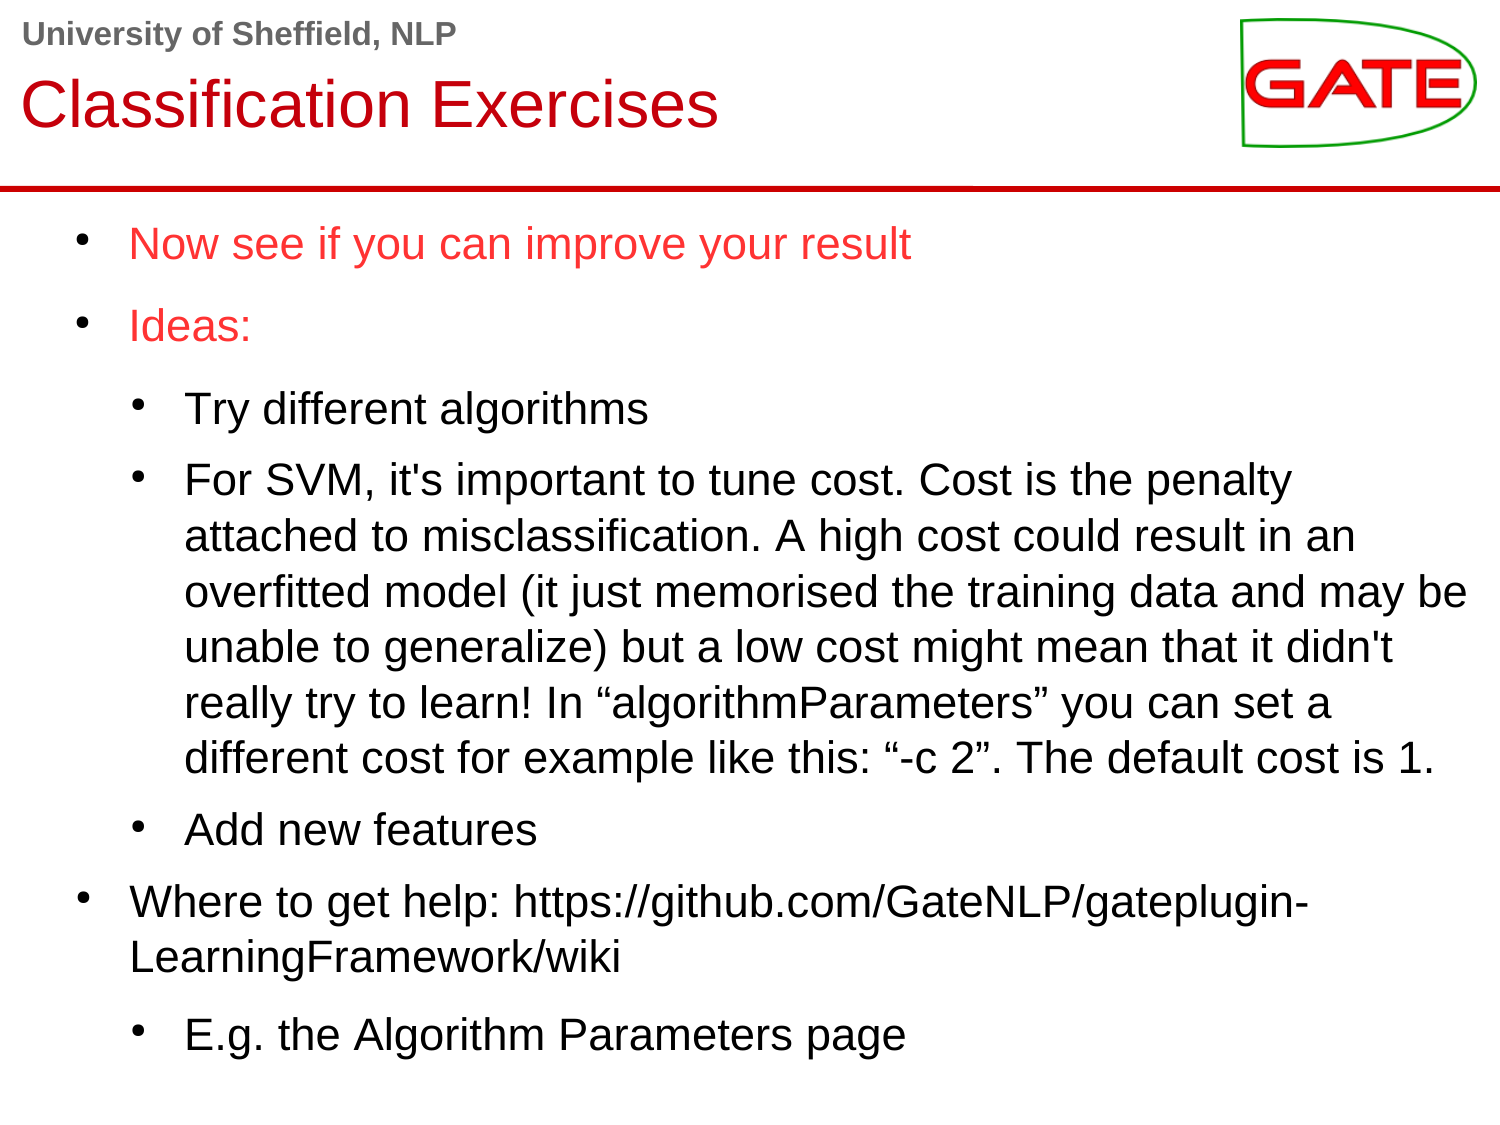

# Classification Exercises
Now see if you can improve your result
Ideas:
Try different algorithms
For SVM, it's important to tune cost. Cost is the penalty attached to misclassification. A high cost could result in an overfitted model (it just memorised the training data and may be unable to generalize) but a low cost might mean that it didn't really try to learn! In “algorithmParameters” you can set a different cost for example like this: “-c 2”. The default cost is 1.
Add new features
Where to get help: https://github.com/GateNLP/gateplugin-LearningFramework/wiki
E.g. the Algorithm Parameters page